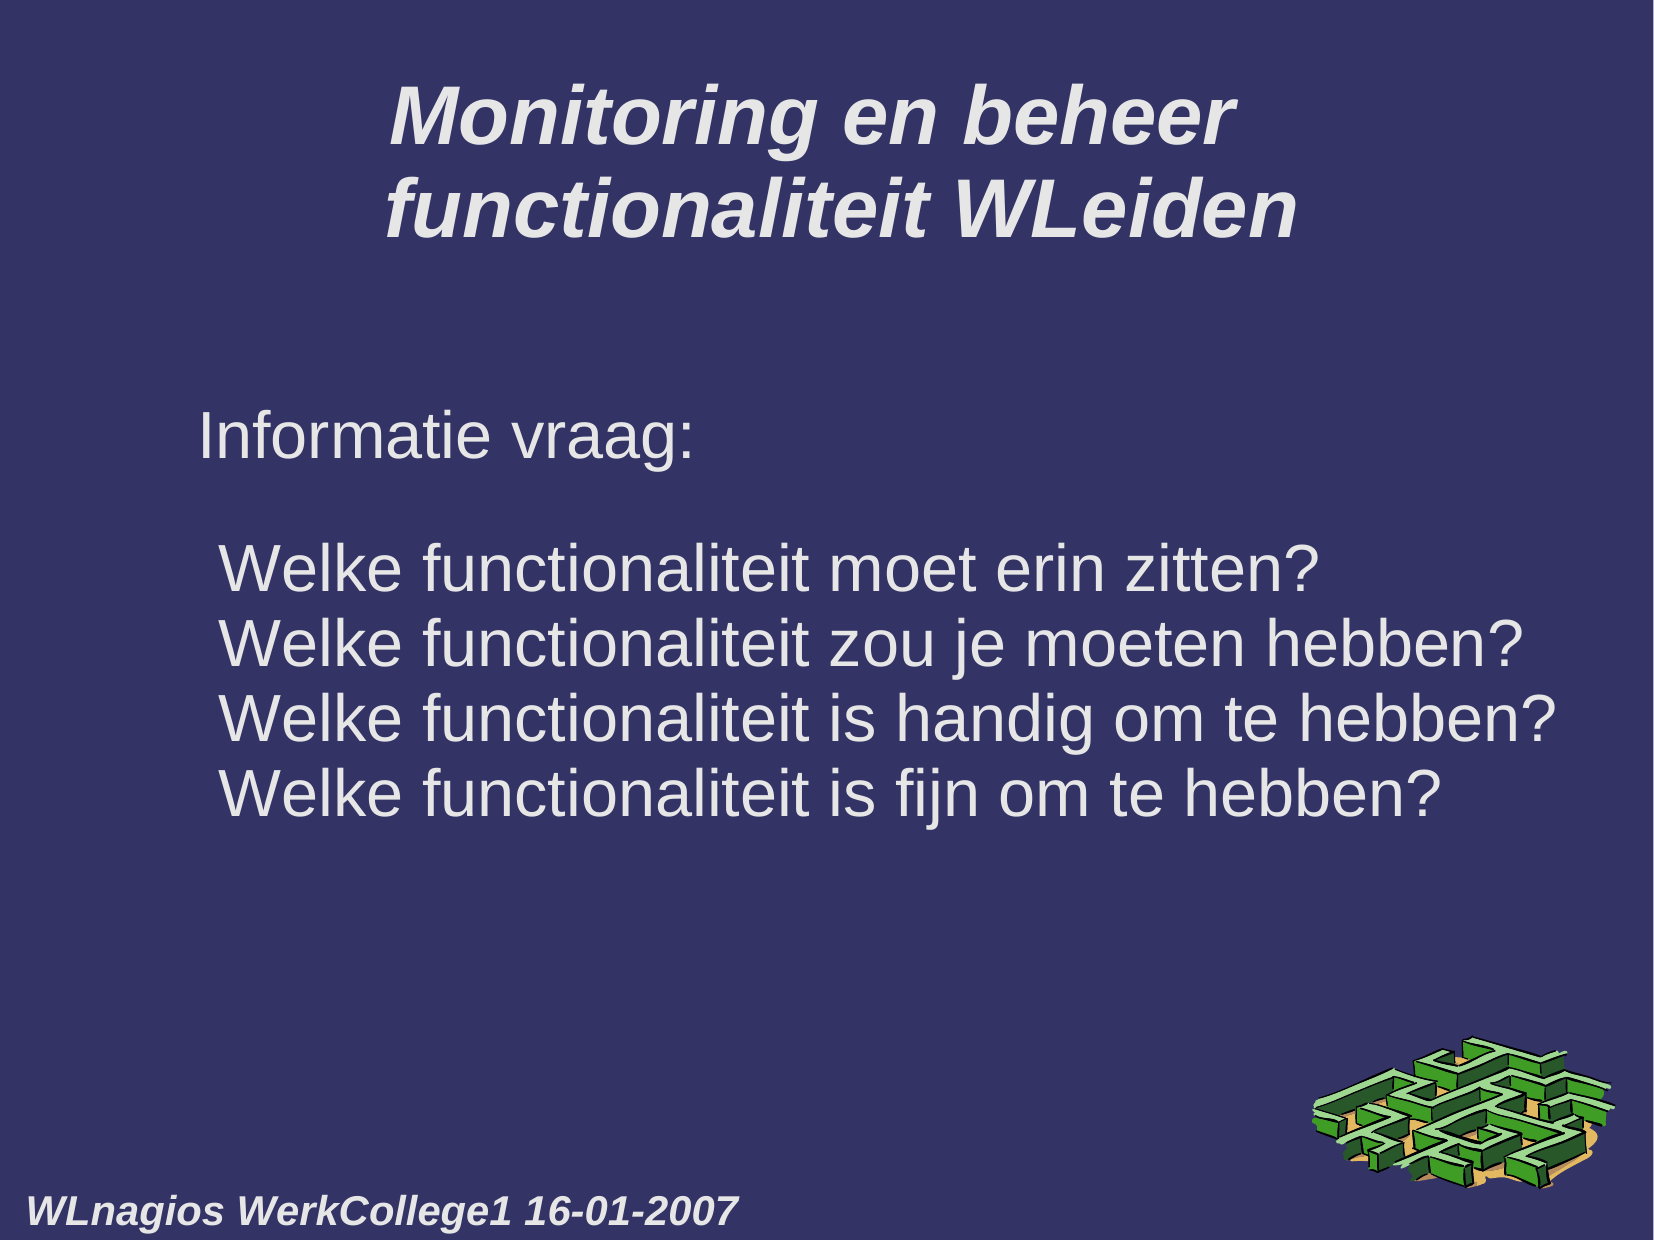

# Monitoring en beheer functionaliteit WLeiden
Informatie vraag:
Welke functionaliteit moet erin zitten?
Welke functionaliteit zou je moeten hebben?
Welke functionaliteit is handig om te hebben?
Welke functionaliteit is fijn om te hebben?
WLnagios WerkCollege1 16-01-2007